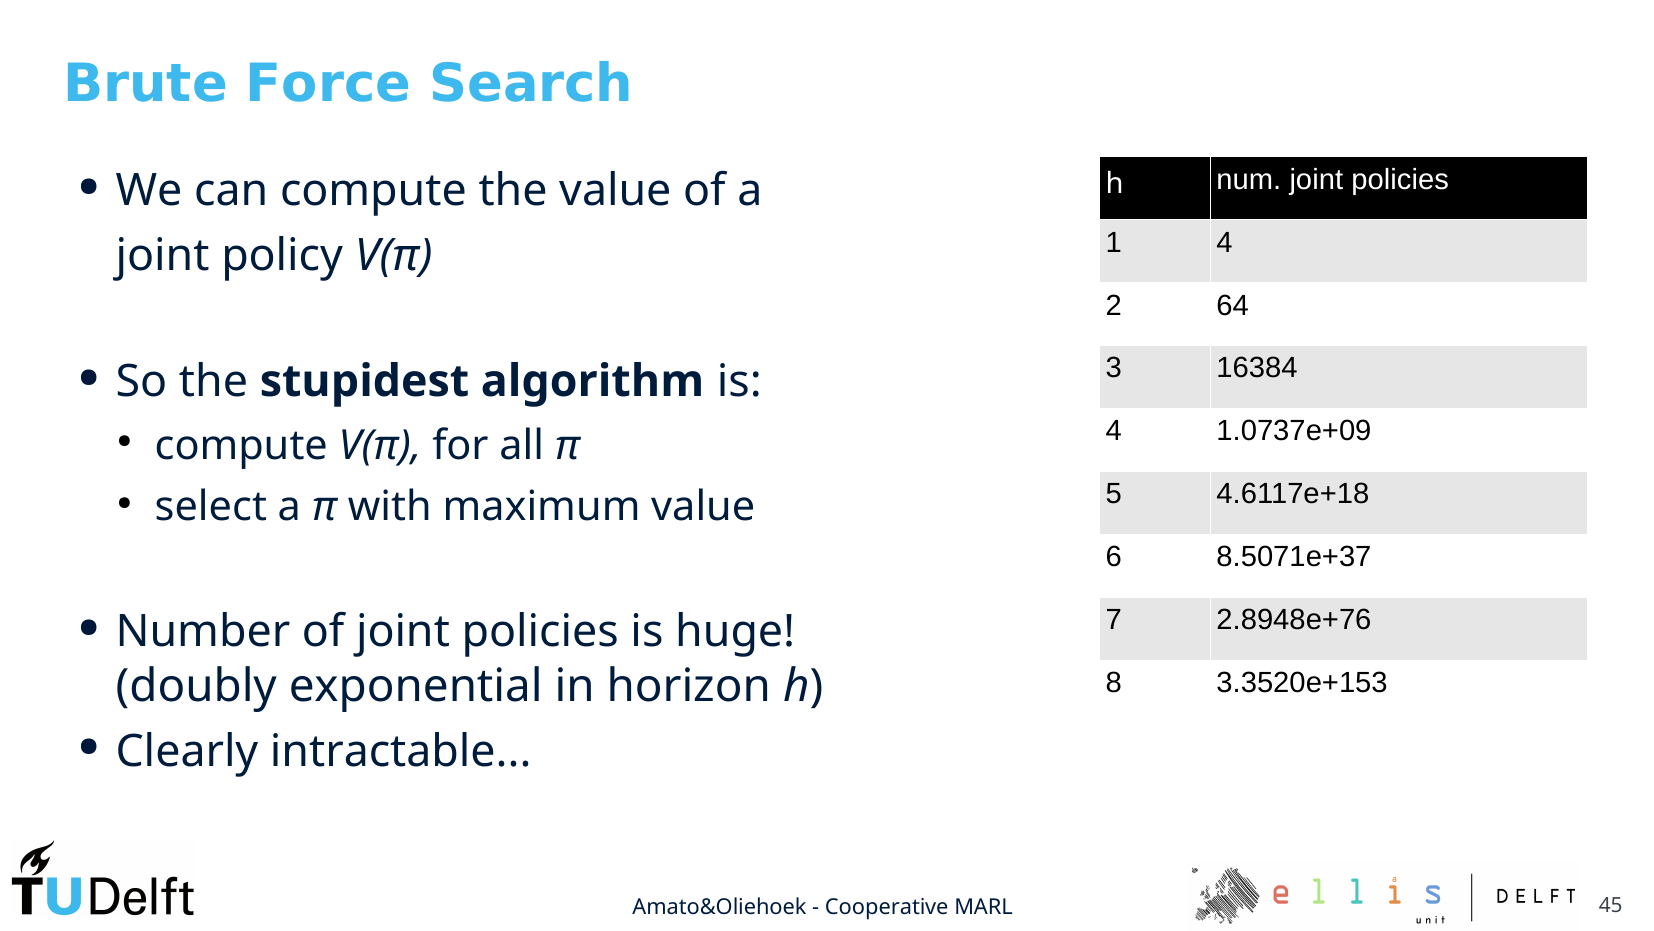

# Brute Force Search
| h | num. joint policies |
| --- | --- |
| 1 | 4 |
| 2 | 64 |
| 3 | 16384 |
| 4 | 1.0737e+09 |
| 5 | 4.6117e+18 |
| 6 | 8.5071e+37 |
| 7 | 2.8948e+76 |
| 8 | 3.3520e+153 |
We can compute the value of a
joint policy V(π)
So the stupidest algorithm is:
compute V(π), for all π
select a π with maximum value
Number of joint policies is huge!
(doubly exponential in horizon h)
Clearly intractable...
Amato&Oliehoek - Cooperative MARL